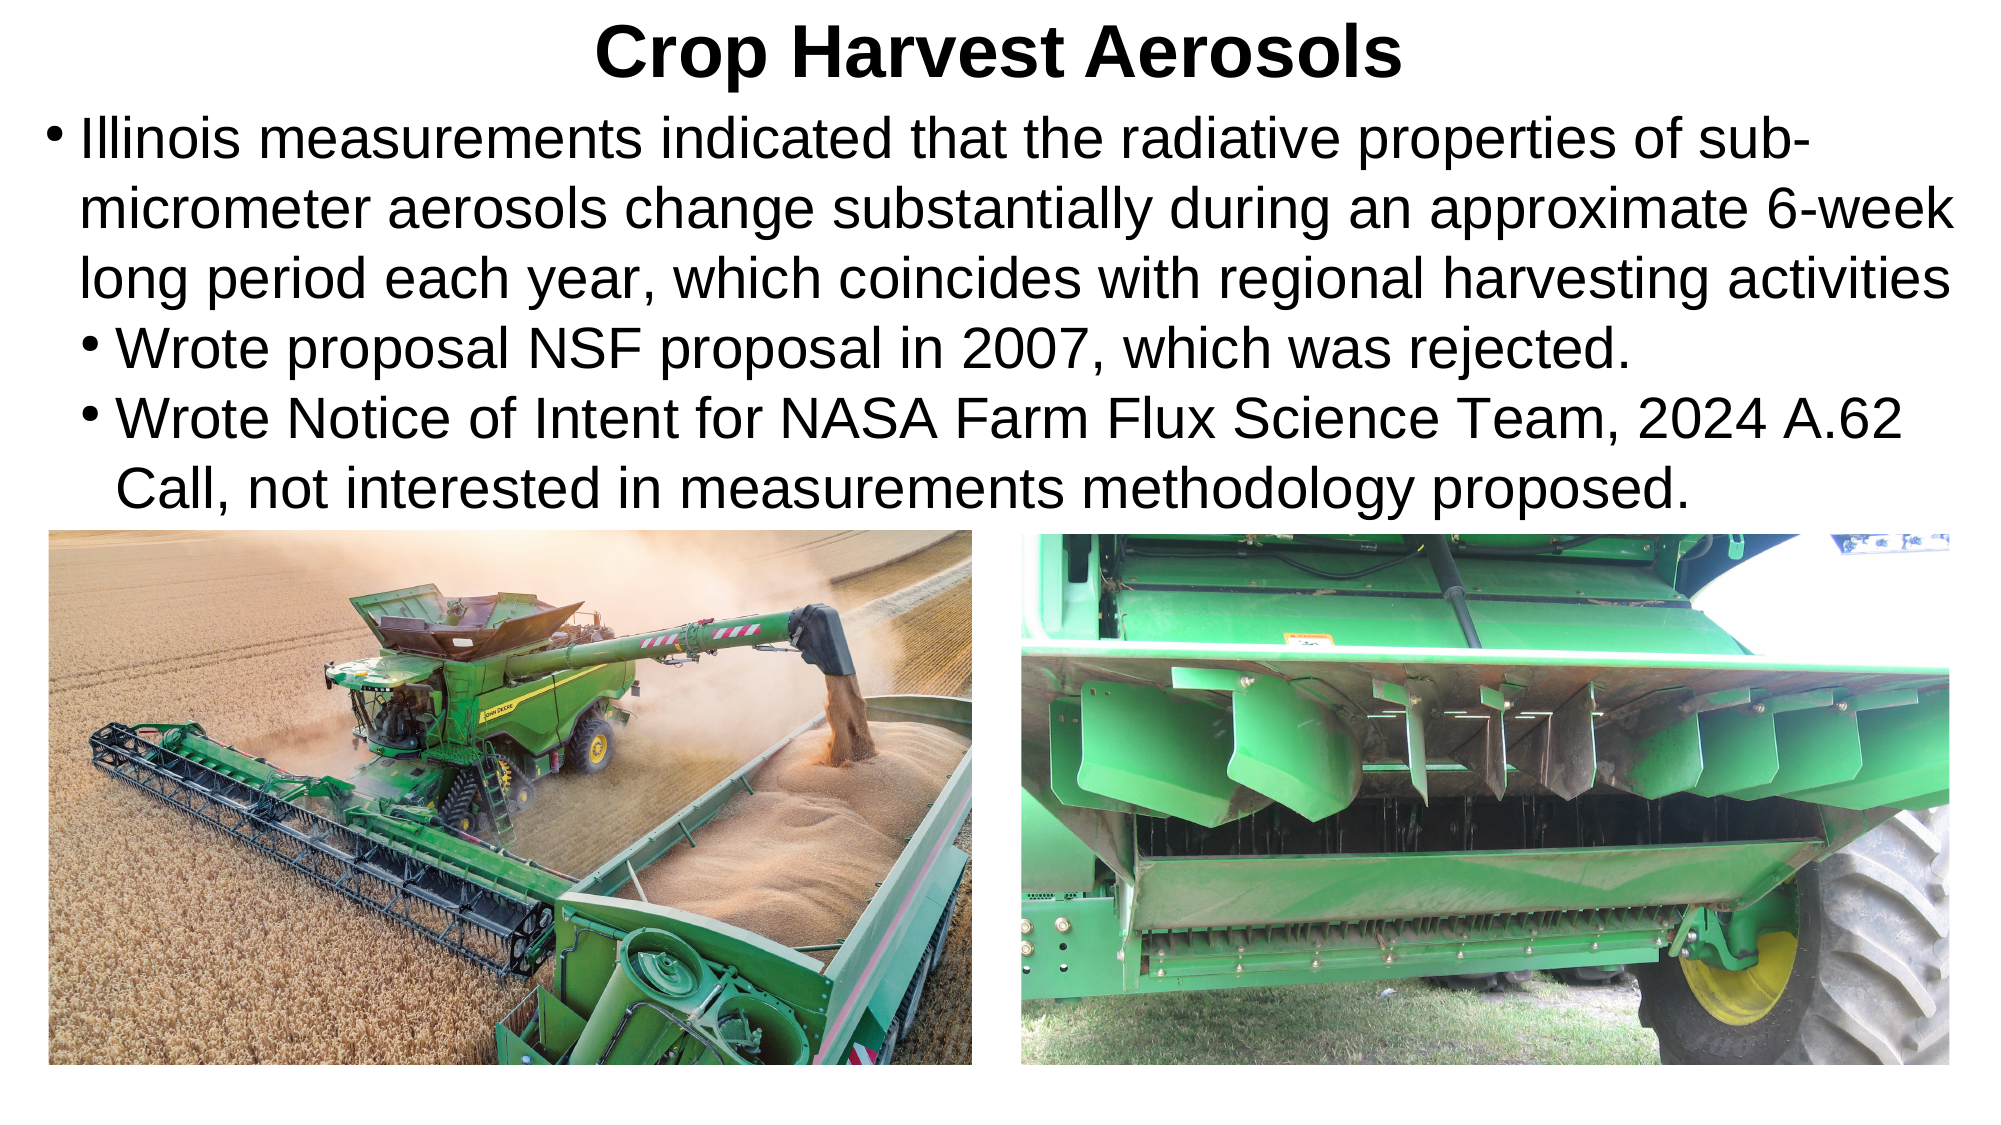

Crop Harvest Aerosols
Illinois measurements indicated that the radiative properties of sub-micrometer aerosols change substantially during an approximate 6-week long period each year, which coincides with regional harvesting activities
Wrote proposal NSF proposal in 2007, which was rejected.
Wrote Notice of Intent for NASA Farm Flux Science Team, 2024 A.62 Call, not interested in measurements methodology proposed.